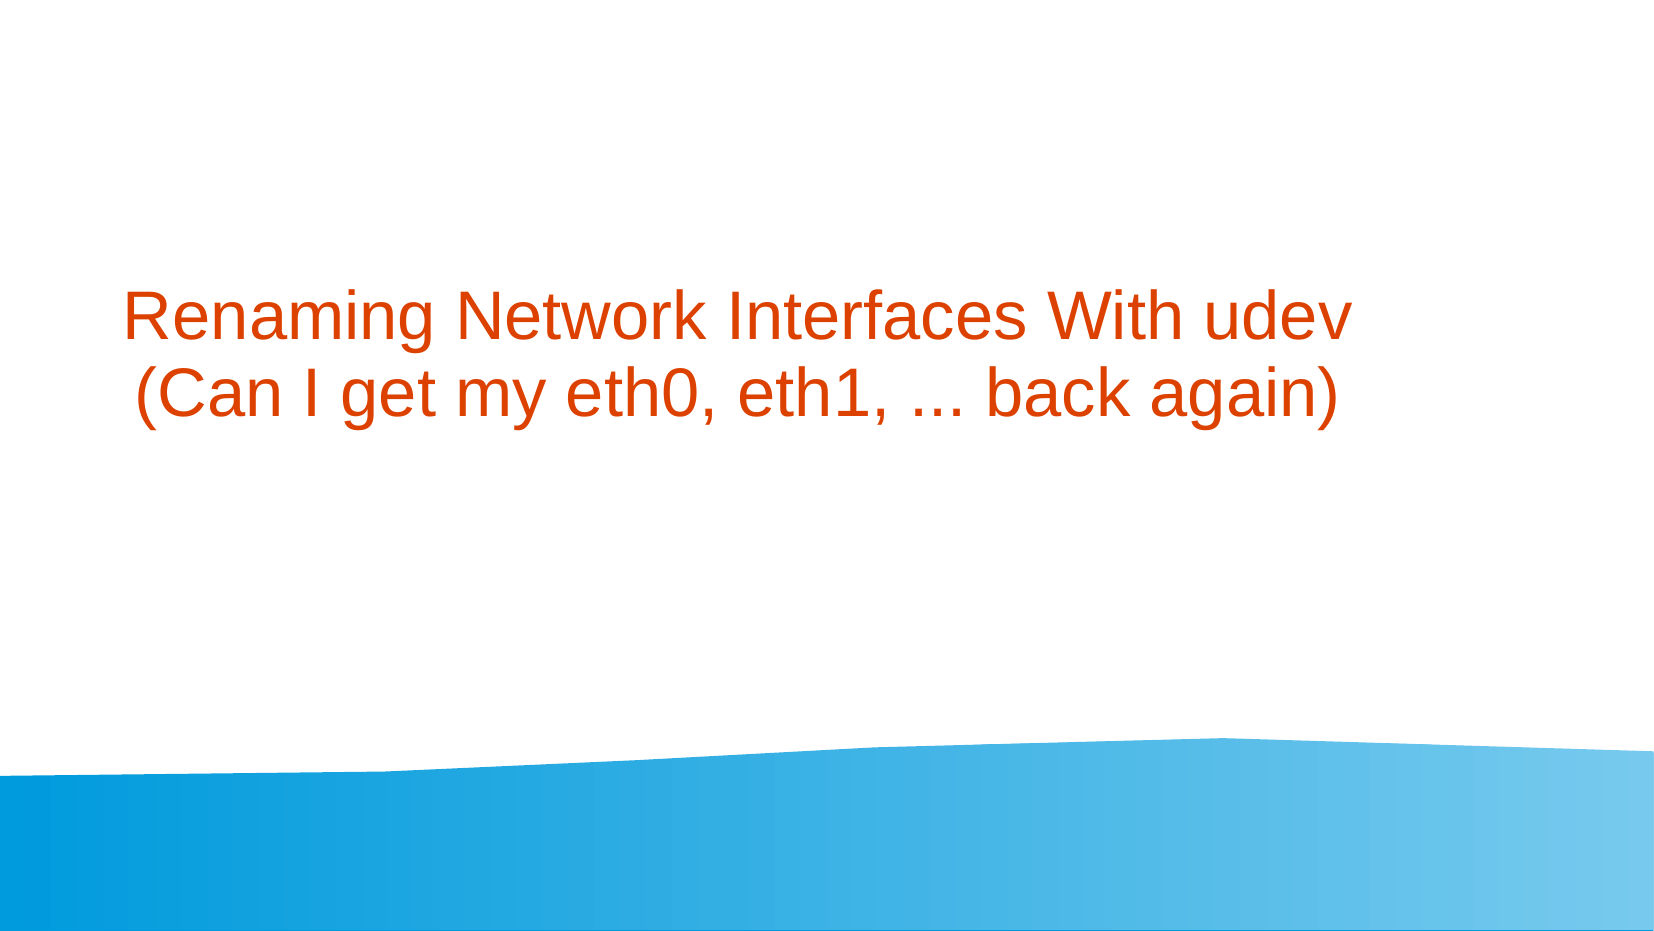

# Renaming Network Interfaces With udev (Can I get my eth0, eth1, ... back again)